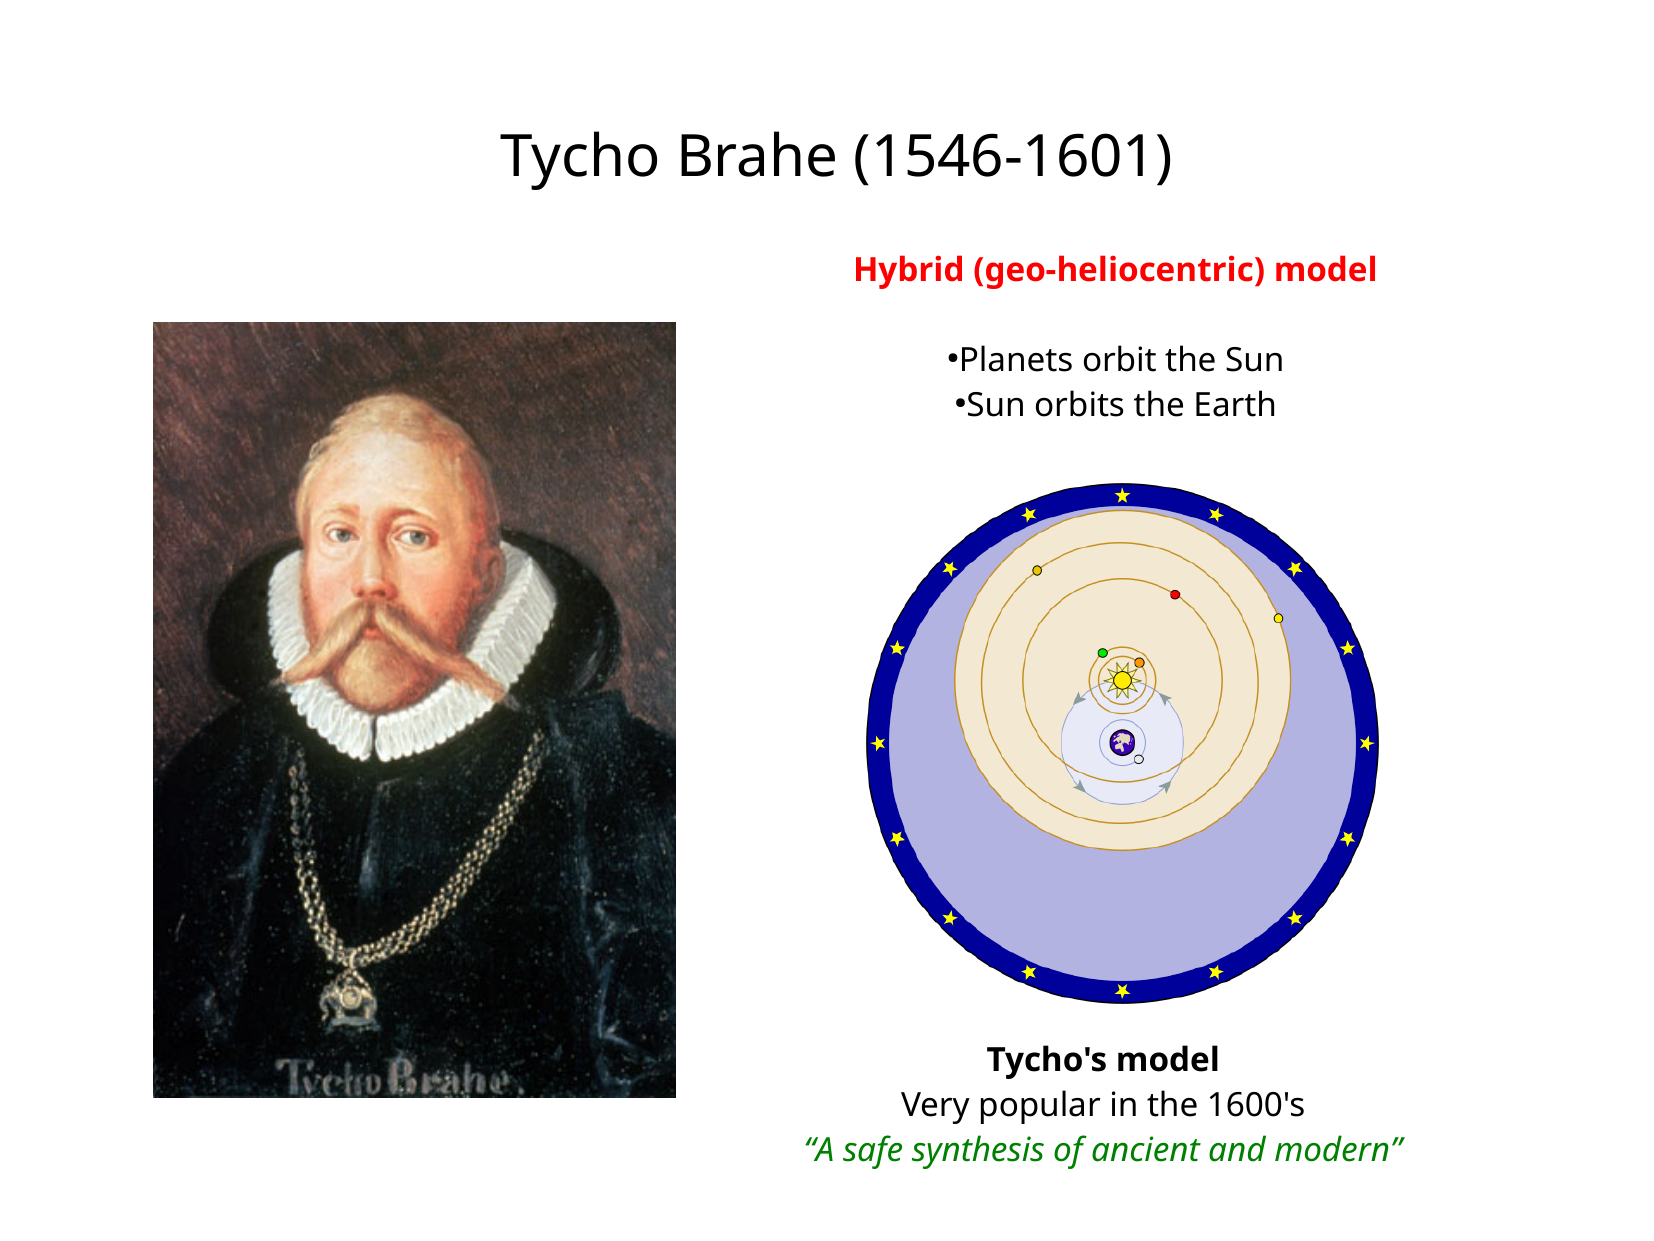

# Tycho Brahe (1546-1601)
Hybrid (geo-heliocentric) model
Planets orbit the Sun
Sun orbits the Earth
Tycho's model
Very popular in the 1600's
“A safe synthesis of ancient and modern”